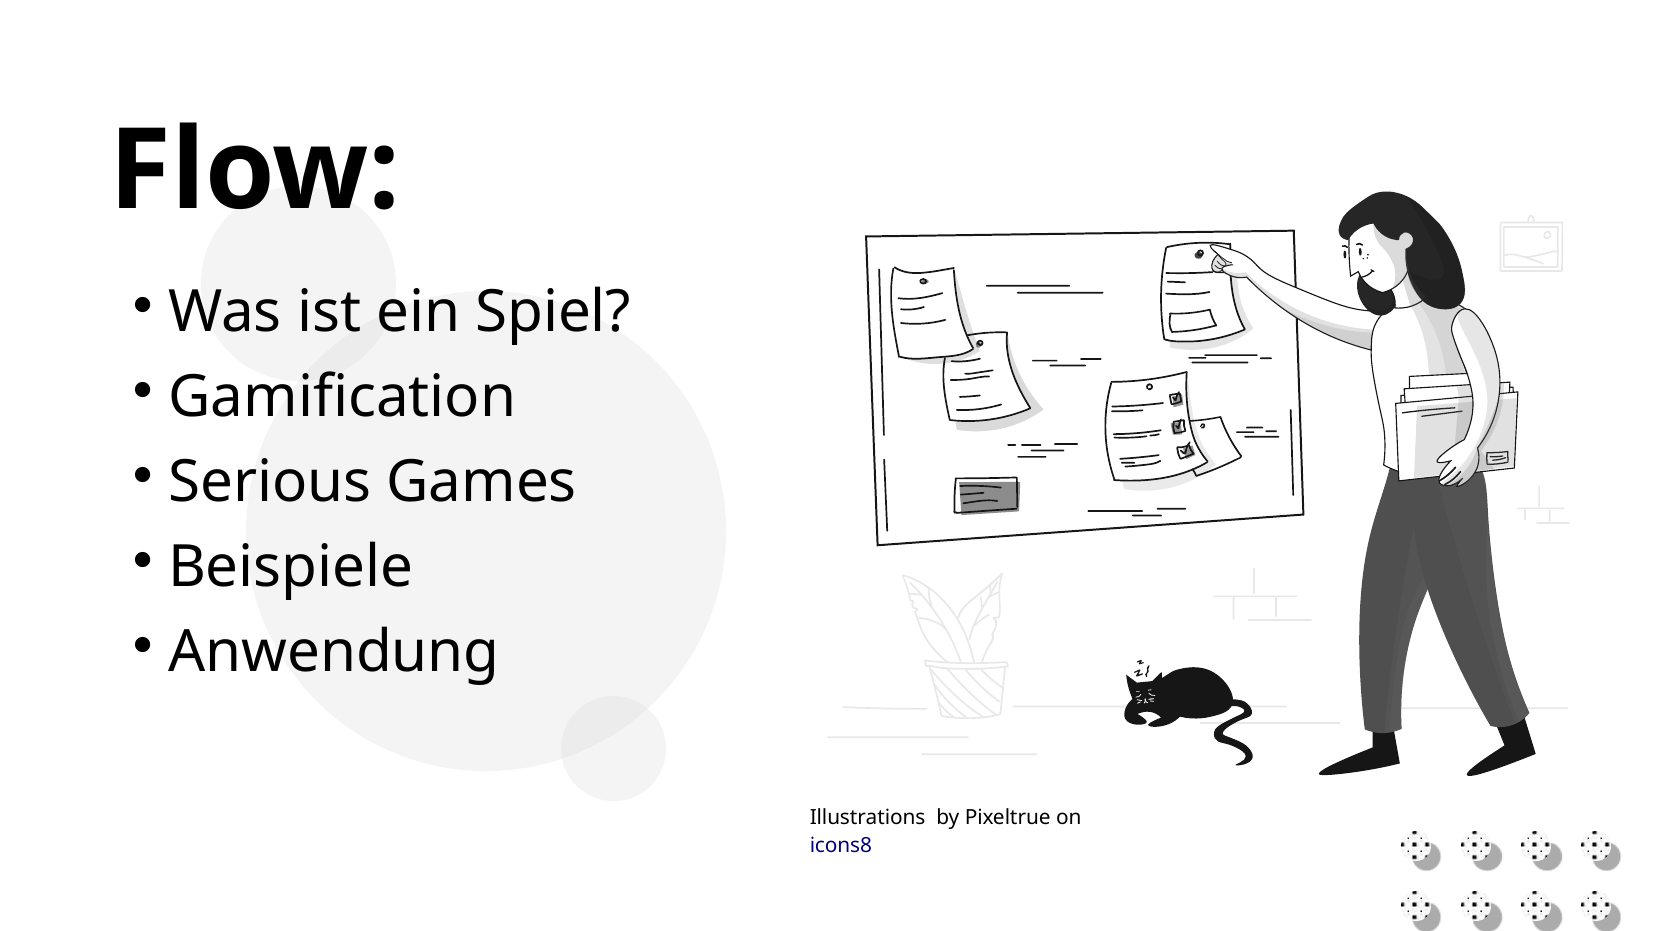

Flow:
Was ist ein Spiel?
Gamification
Serious Games
Beispiele
Anwendung